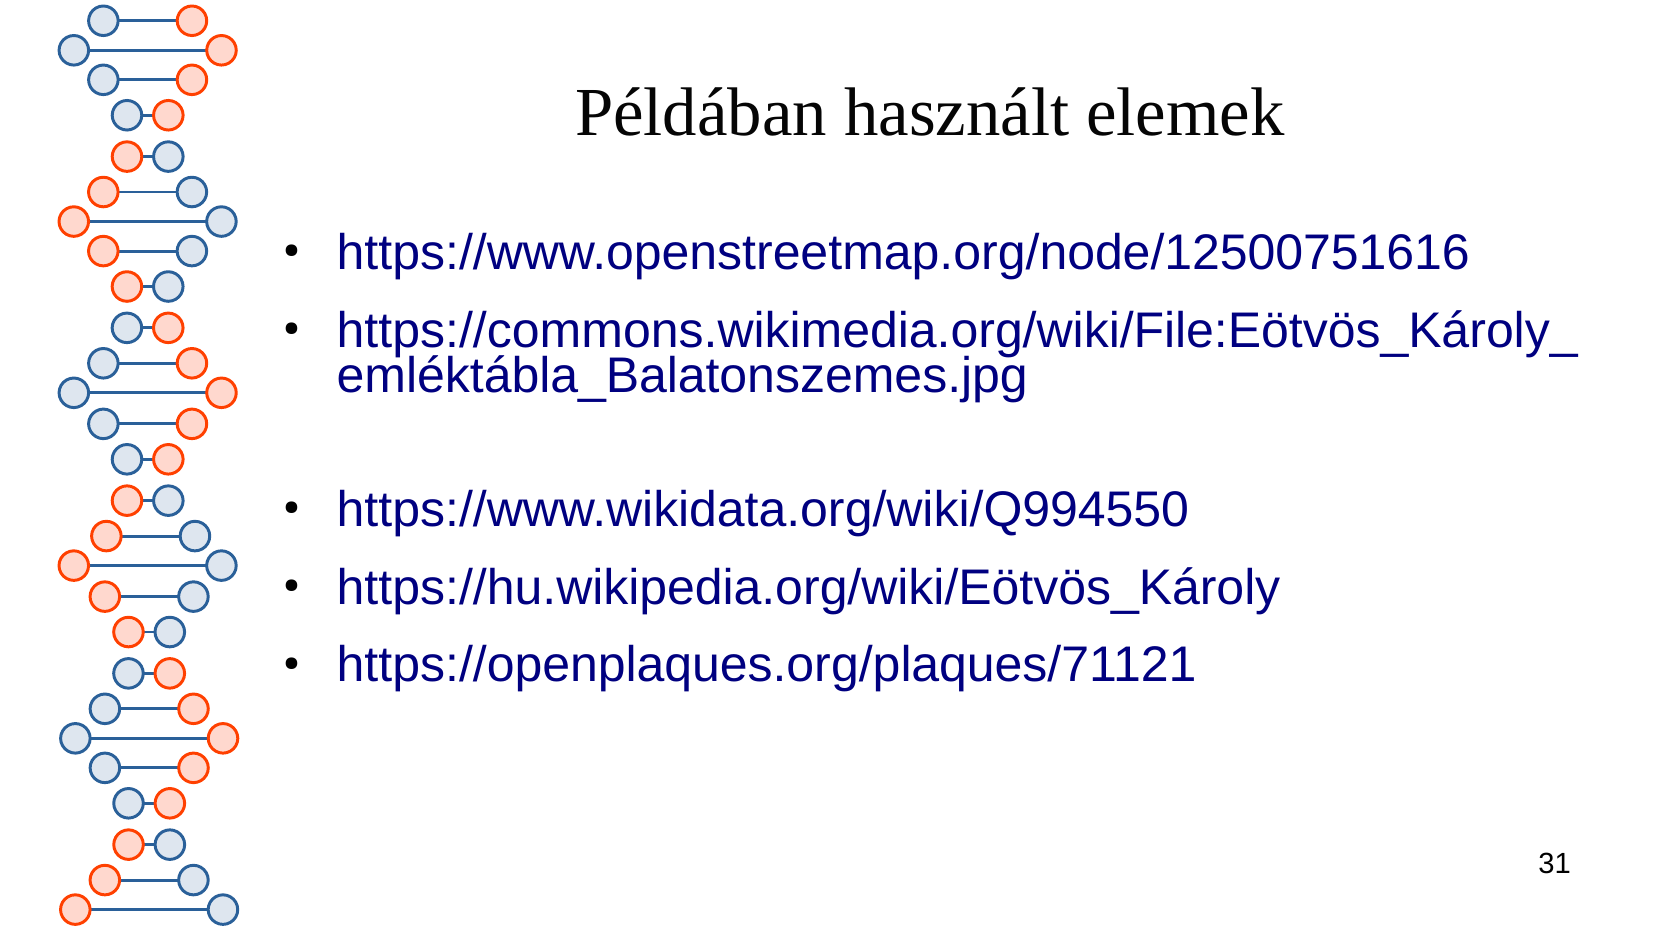

# Példában használt elemek
https://www.openstreetmap.org/node/12500751616
https://commons.wikimedia.org/wiki/
File:Eötvös_Károly_emléktábla_Balatonszemes.jpg
https://www.wikidata.org/wiki/Q994550
https://hu.wikipedia.org/wiki/Eötvös_Károly
https://openplaques.org/plaques/71121
31